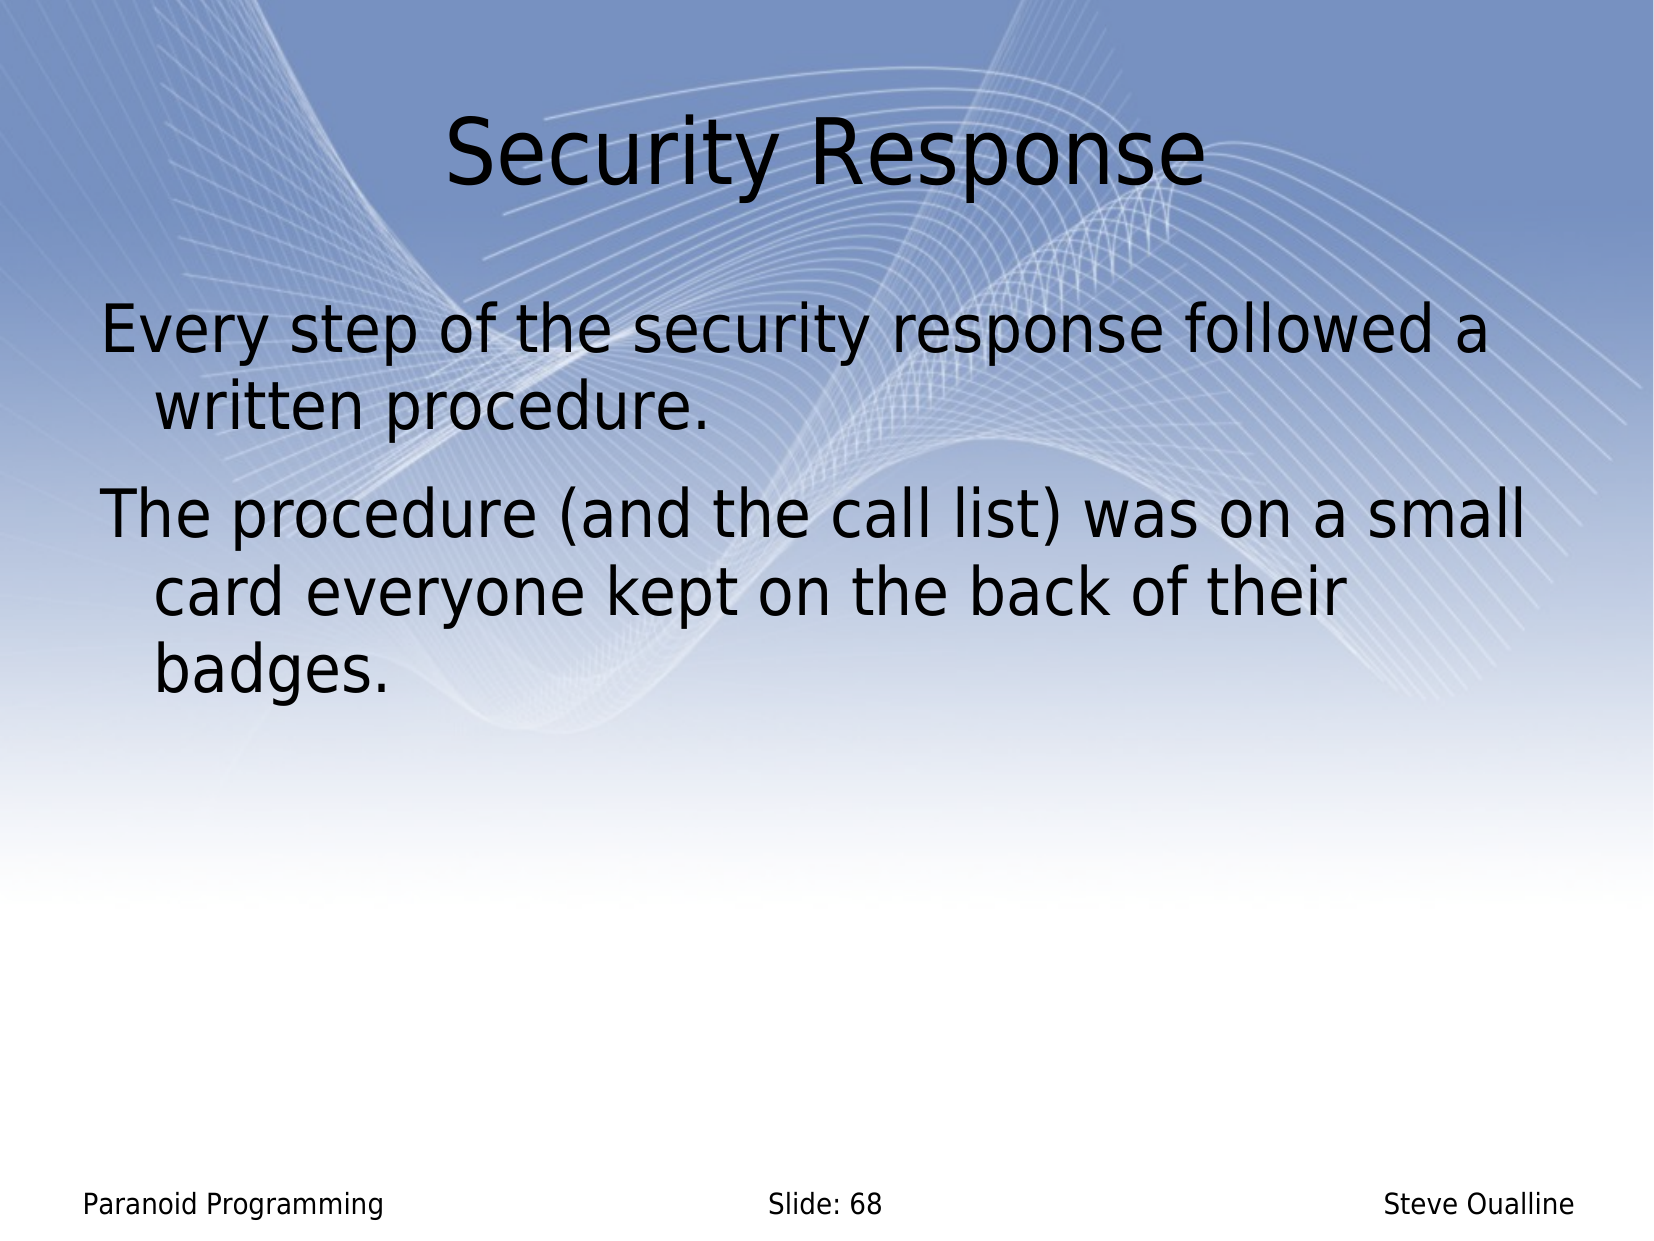

# Security Response
Every step of the security response followed a written procedure.
The procedure (and the call list) was on a small card everyone kept on the back of their badges.
Paranoid Programming
Steve Oualline
68